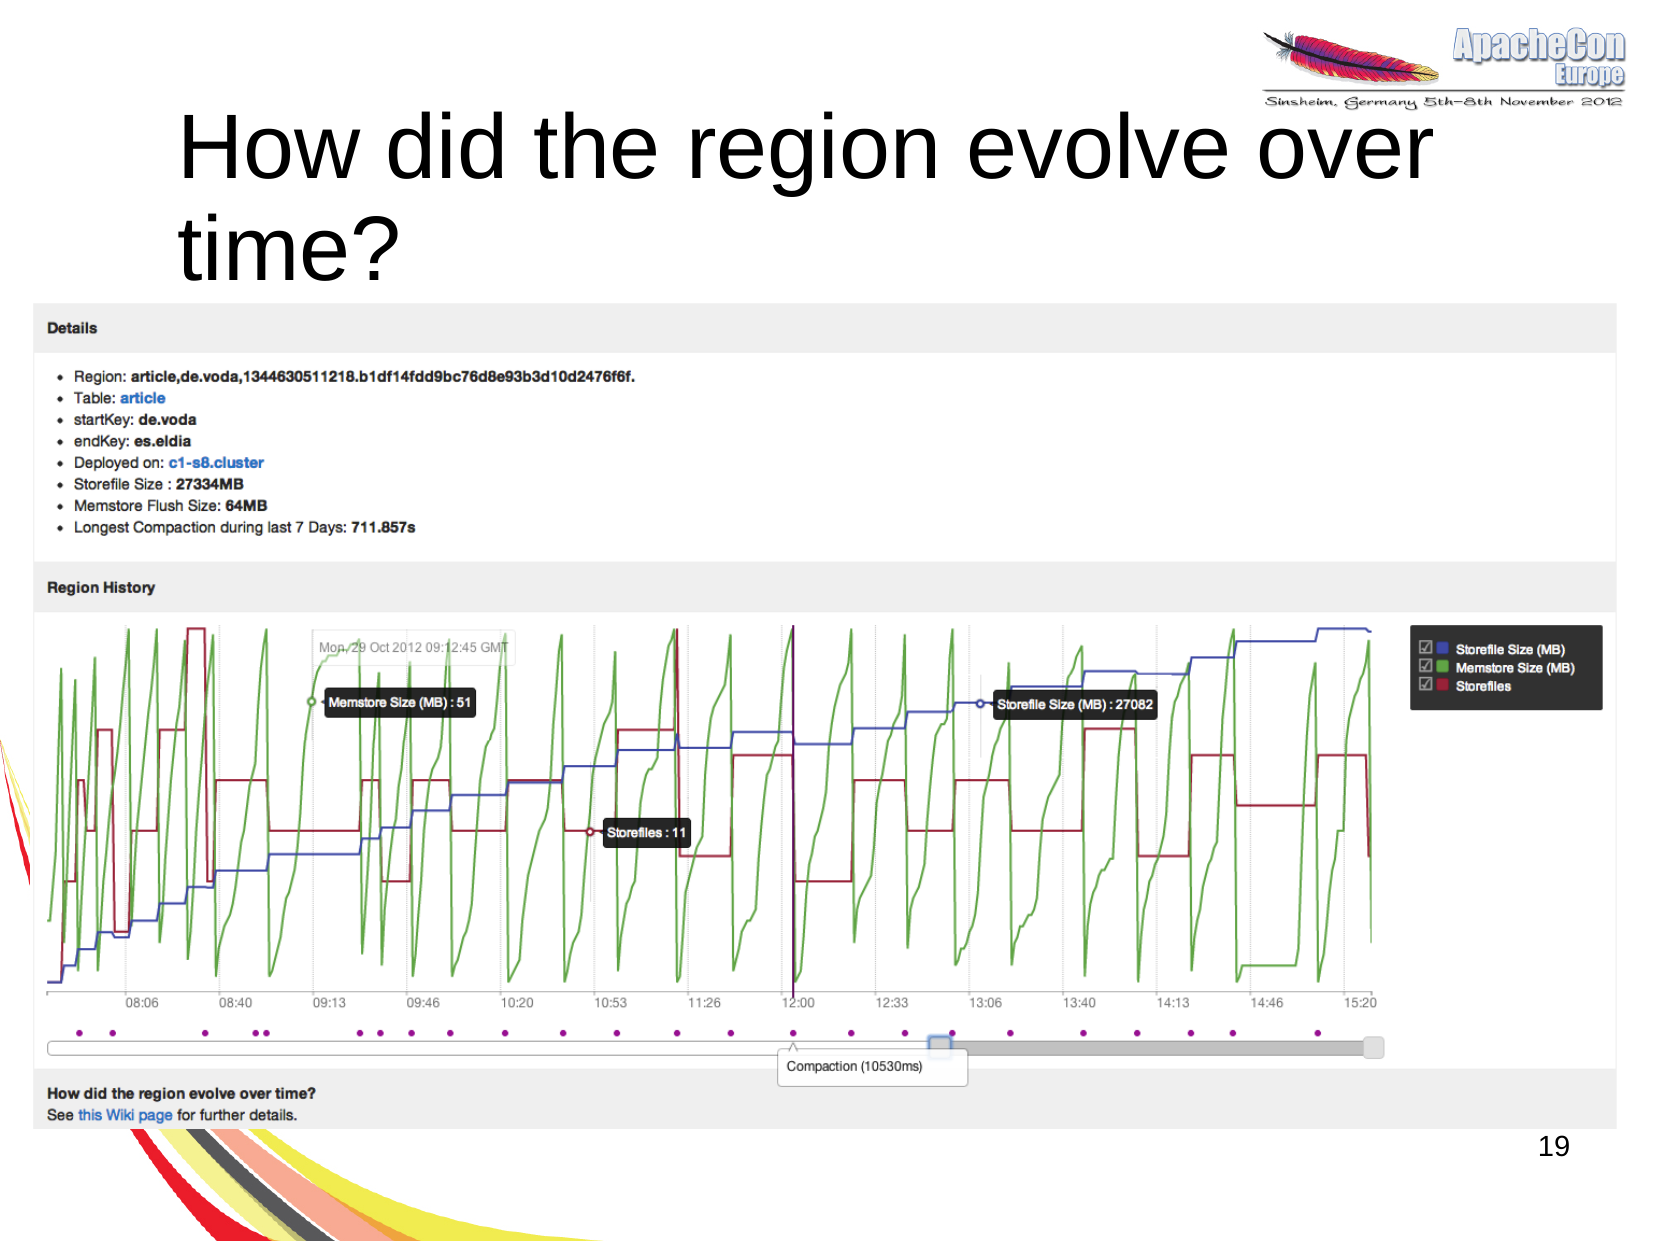

# How did the region evolve over time?
19